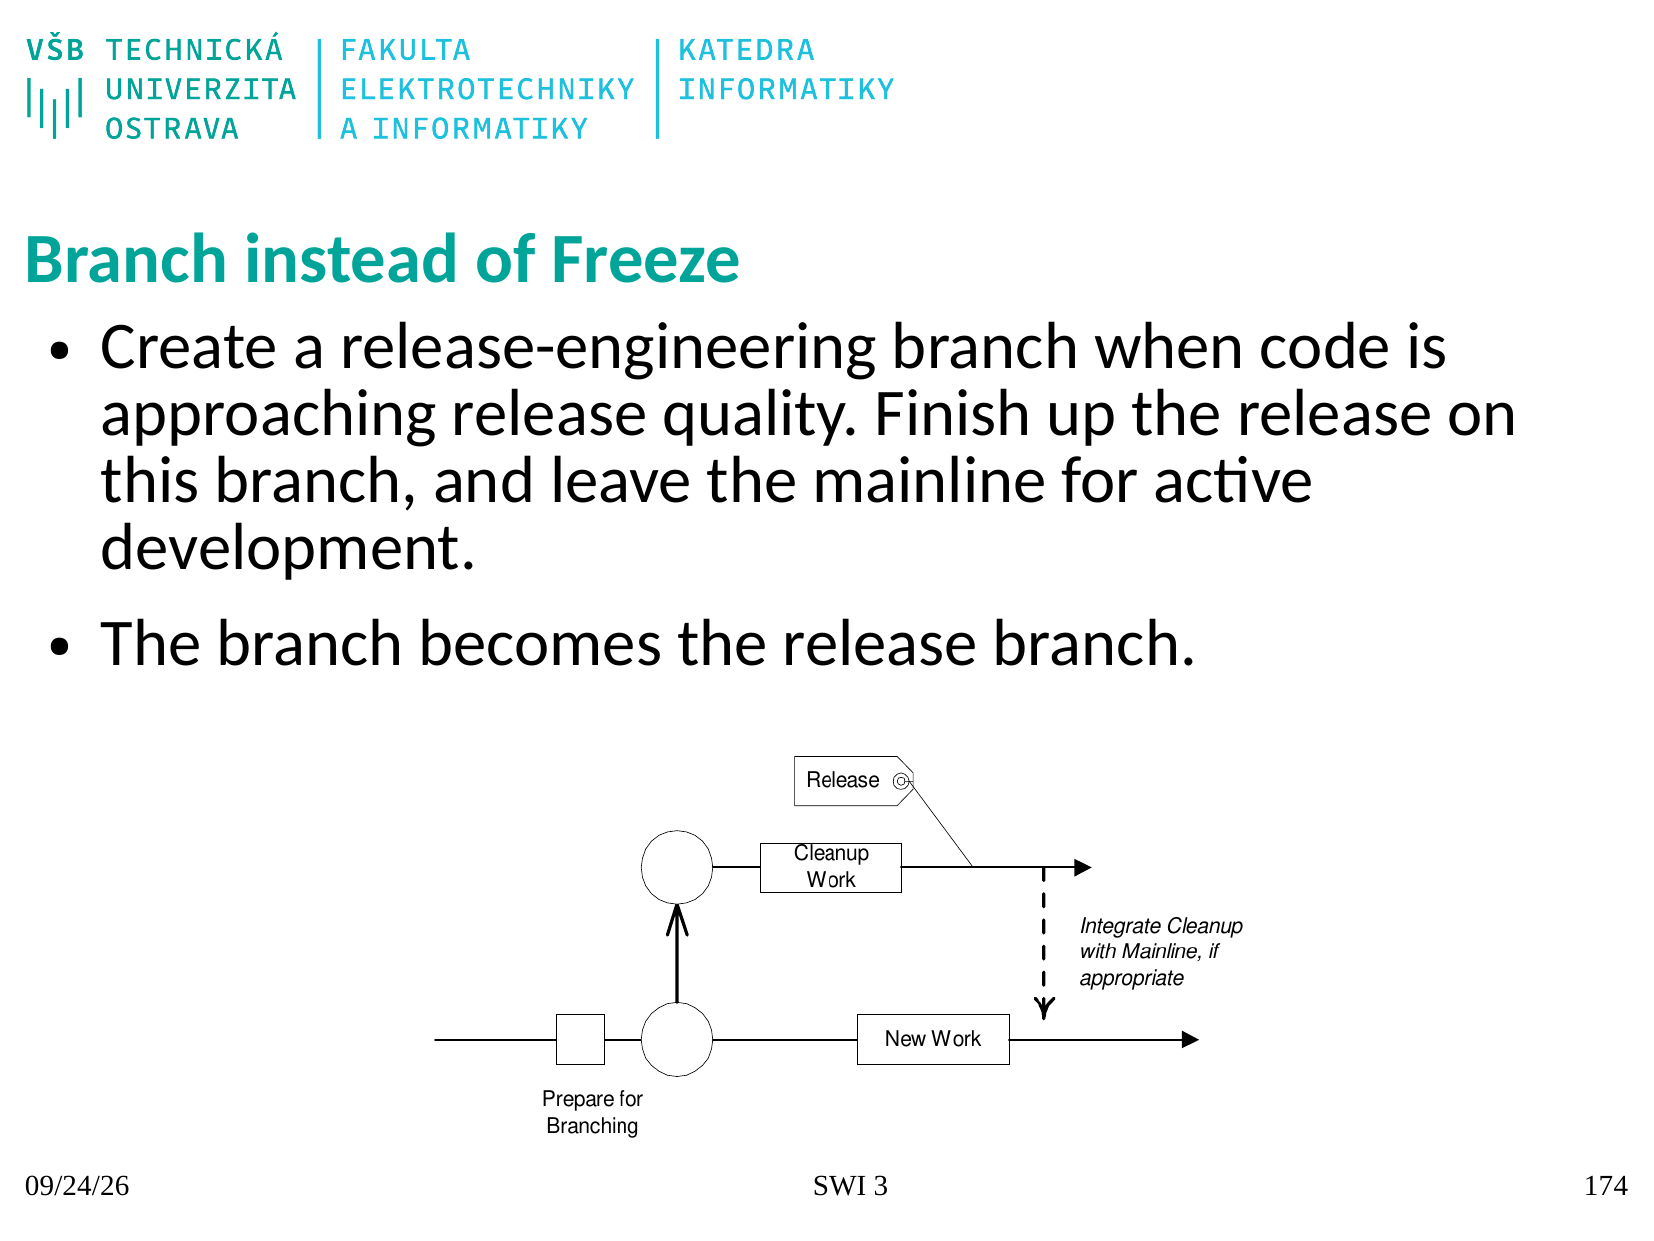

# Branch instead of Freeze
Create a release-engineering branch when code is approaching release quality. Finish up the release on this branch, and leave the mainline for active development.
The branch becomes the release branch.
SWI 3
174